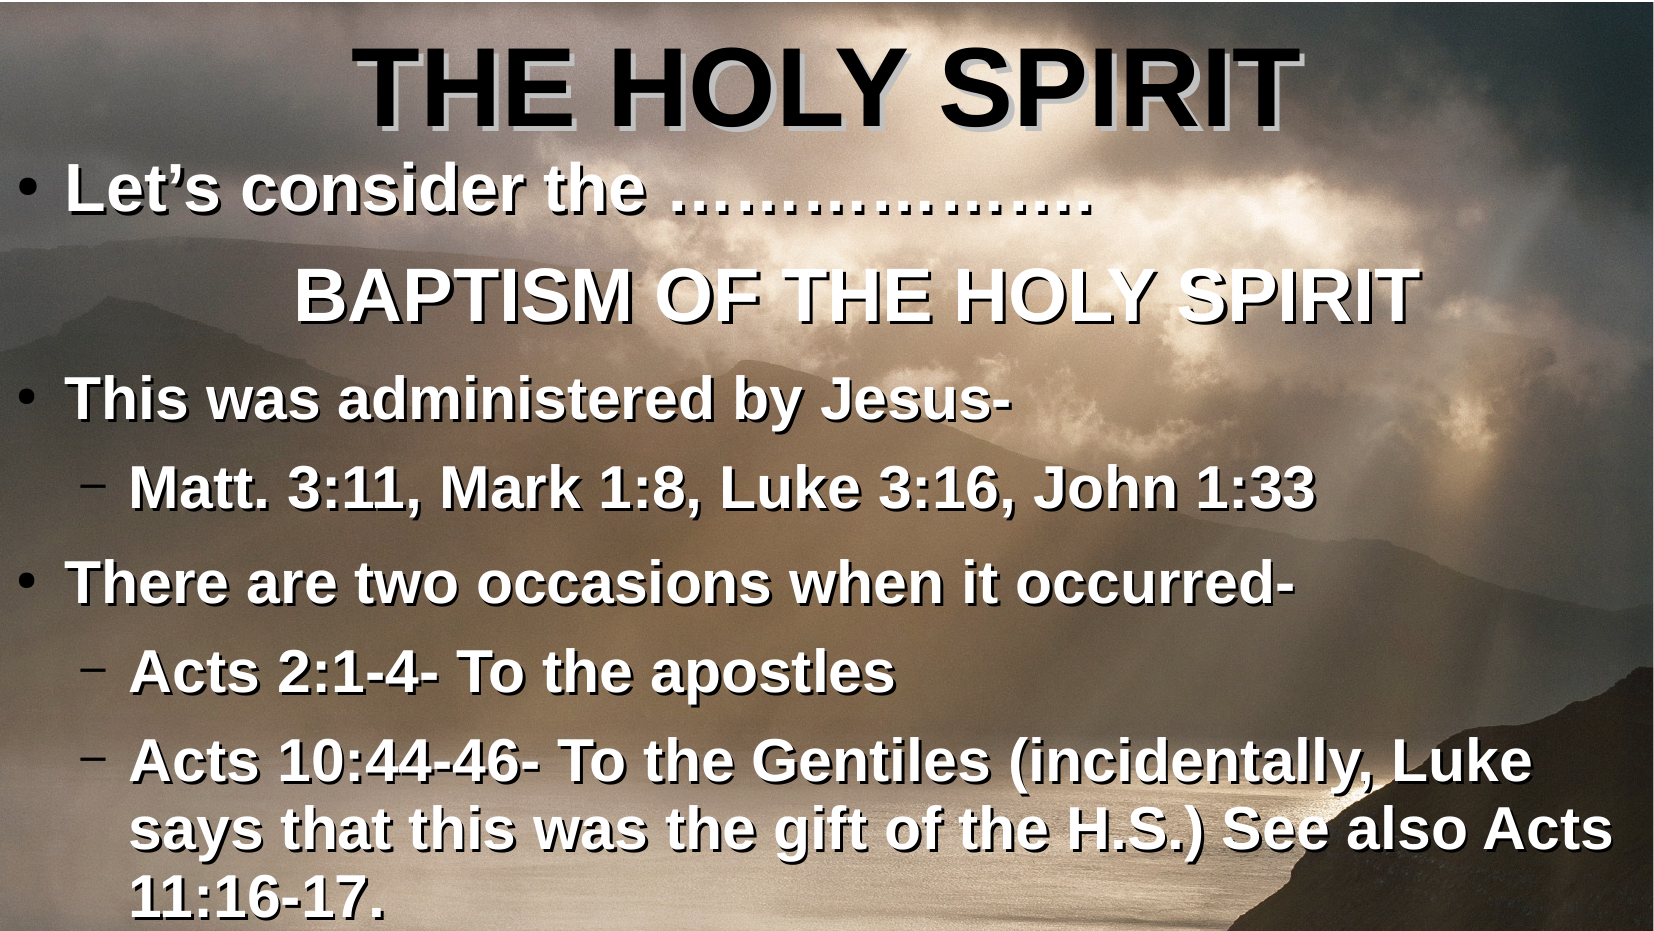

# THE HOLY SPIRIT
Let’s consider the ……………….
BAPTISM OF THE HOLY SPIRIT
This was administered by Jesus-
Matt. 3:11, Mark 1:8, Luke 3:16, John 1:33
There are two occasions when it occurred-
Acts 2:1-4- To the apostles
Acts 10:44-46- To the Gentiles (incidentally, Luke says that this was the gift of the H.S.) See also Acts 11:16-17.